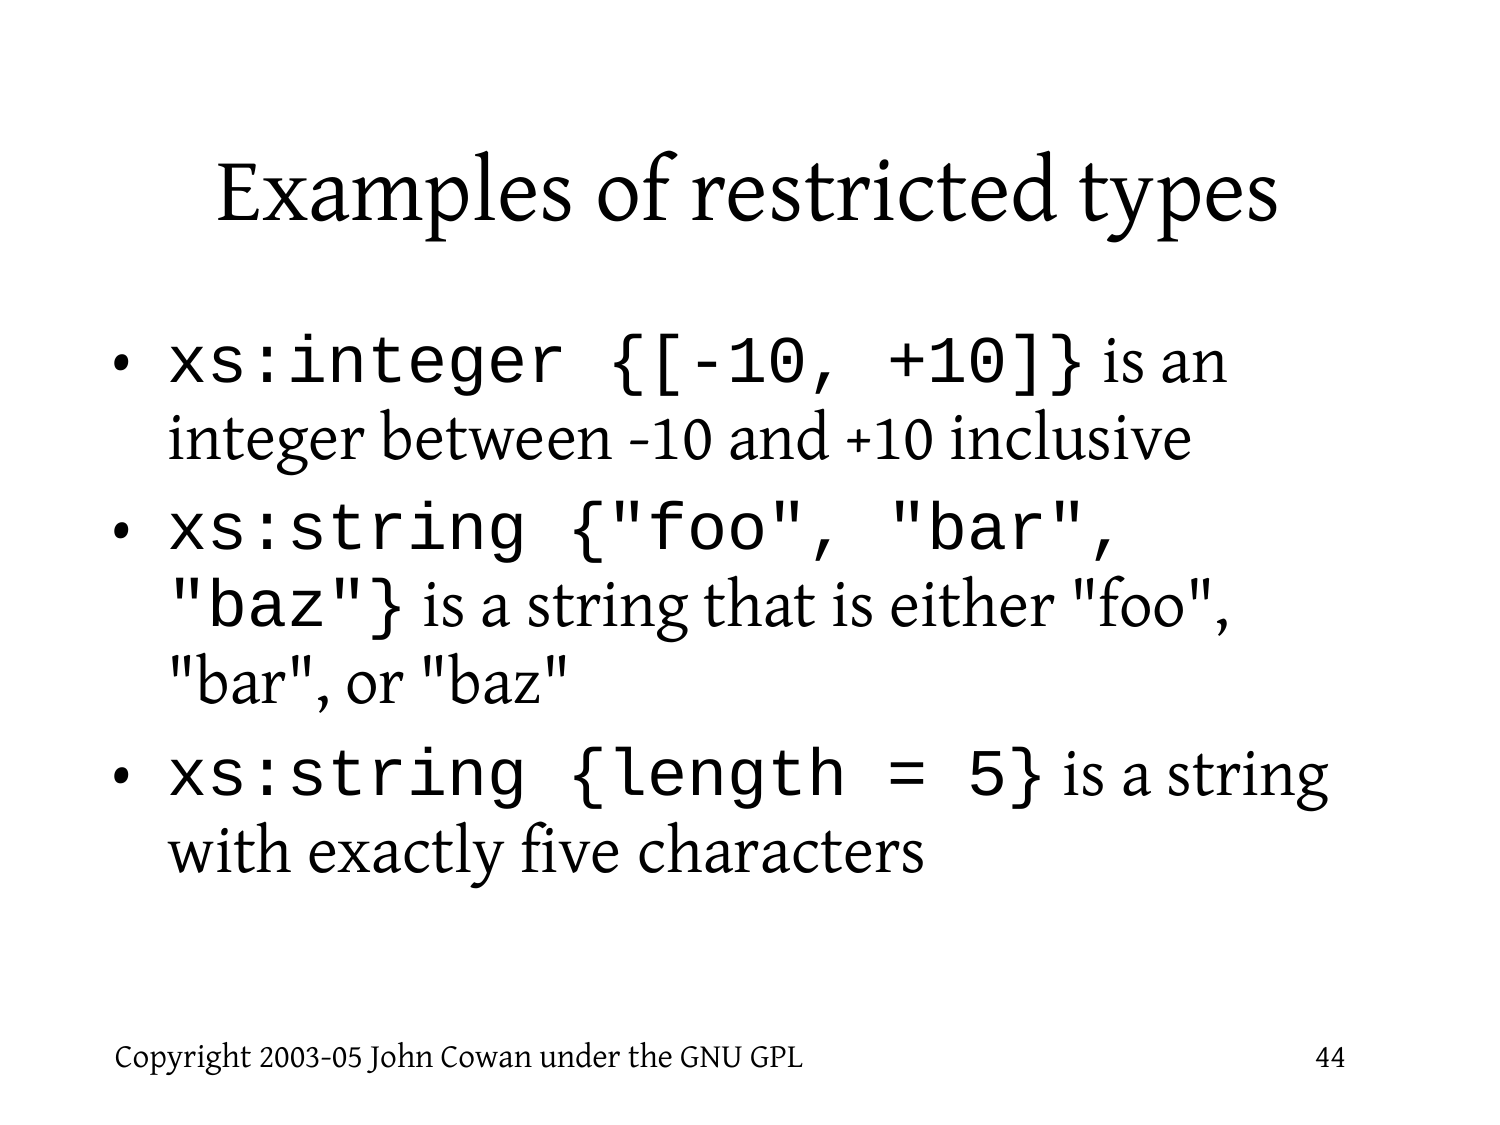

# Examples of restricted types
xs:integer {[-10, +10]} is an integer between -10 and +10 inclusive
xs:string {"foo", "bar", "baz"} is a string that is either "foo", "bar", or "baz"
xs:string {length = 5} is a string with exactly five characters